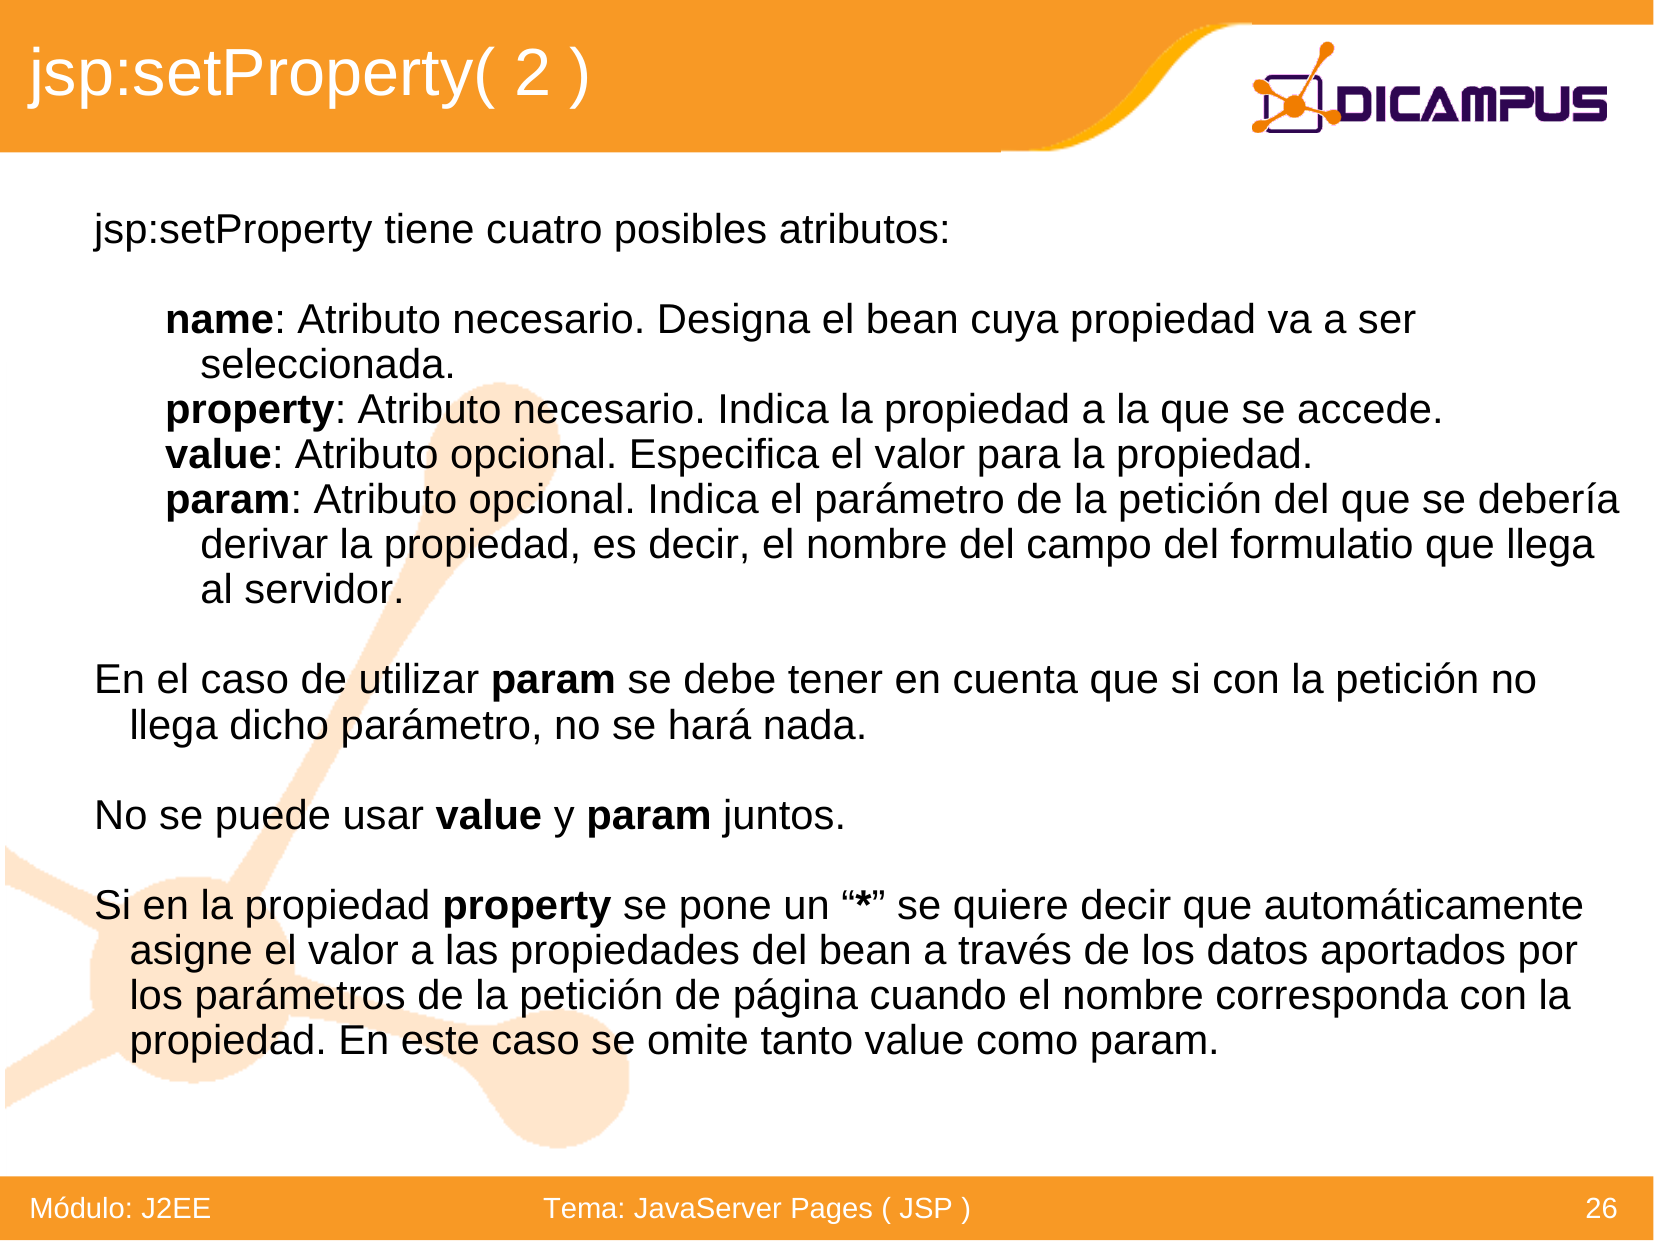

jsp:setProperty( 2 )
jsp:setProperty tiene cuatro posibles atributos:
name: Atributo necesario. Designa el bean cuya propiedad va a ser seleccionada.
property: Atributo necesario. Indica la propiedad a la que se accede.
value: Atributo opcional. Especifica el valor para la propiedad.
param: Atributo opcional. Indica el parámetro de la petición del que se debería derivar la propiedad, es decir, el nombre del campo del formulatio que llega al servidor.
En el caso de utilizar param se debe tener en cuenta que si con la petición no llega dicho parámetro, no se hará nada.
No se puede usar value y param juntos.
Si en la propiedad property se pone un “*” se quiere decir que automáticamente asigne el valor a las propiedades del bean a través de los datos aportados por los parámetros de la petición de página cuando el nombre corresponda con la propiedad. En este caso se omite tanto value como param.
Módulo: J2EE
Tema: JavaServer Pages ( JSP )